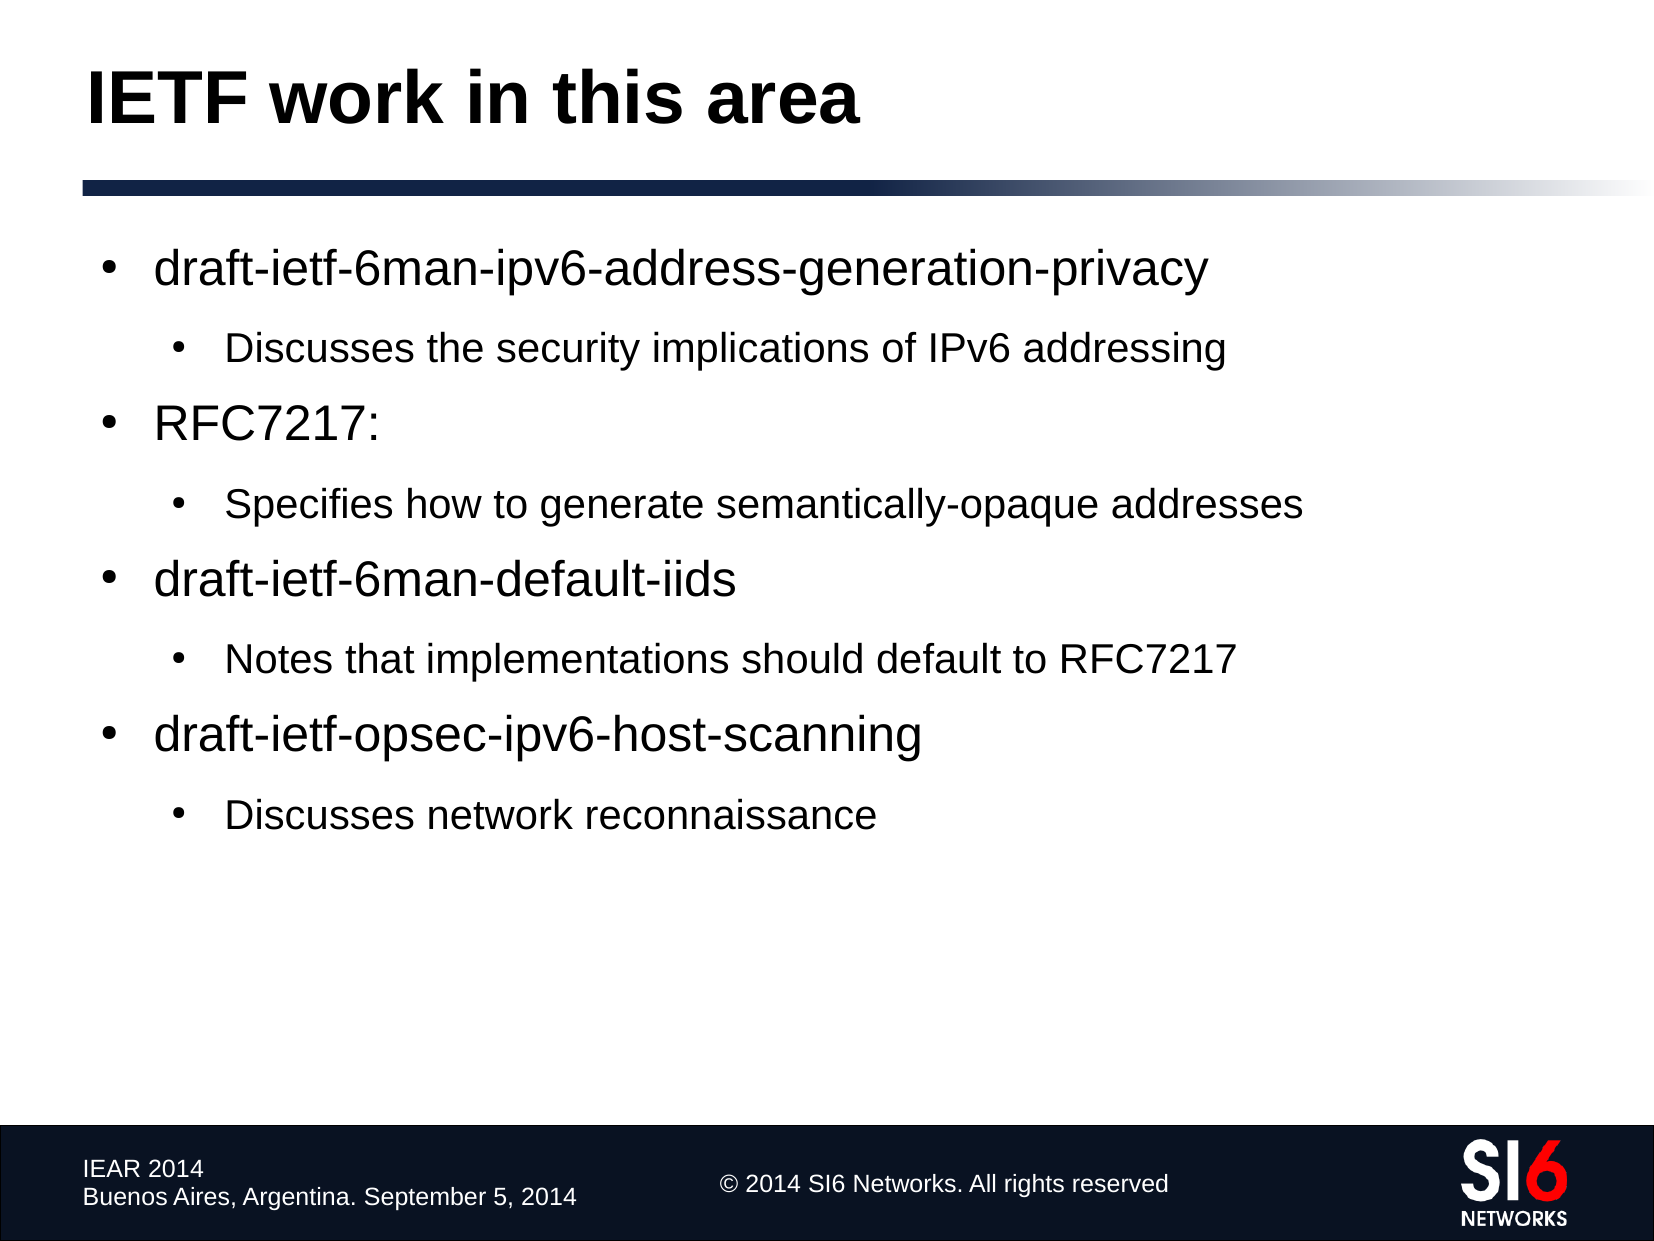

# IETF work in this area
draft-ietf-6man-ipv6-address-generation-privacy
Discusses the security implications of IPv6 addressing
RFC7217:
Specifies how to generate semantically-opaque addresses
draft-ietf-6man-default-iids
Notes that implementations should default to RFC7217
draft-ietf-opsec-ipv6-host-scanning
Discusses network reconnaissance